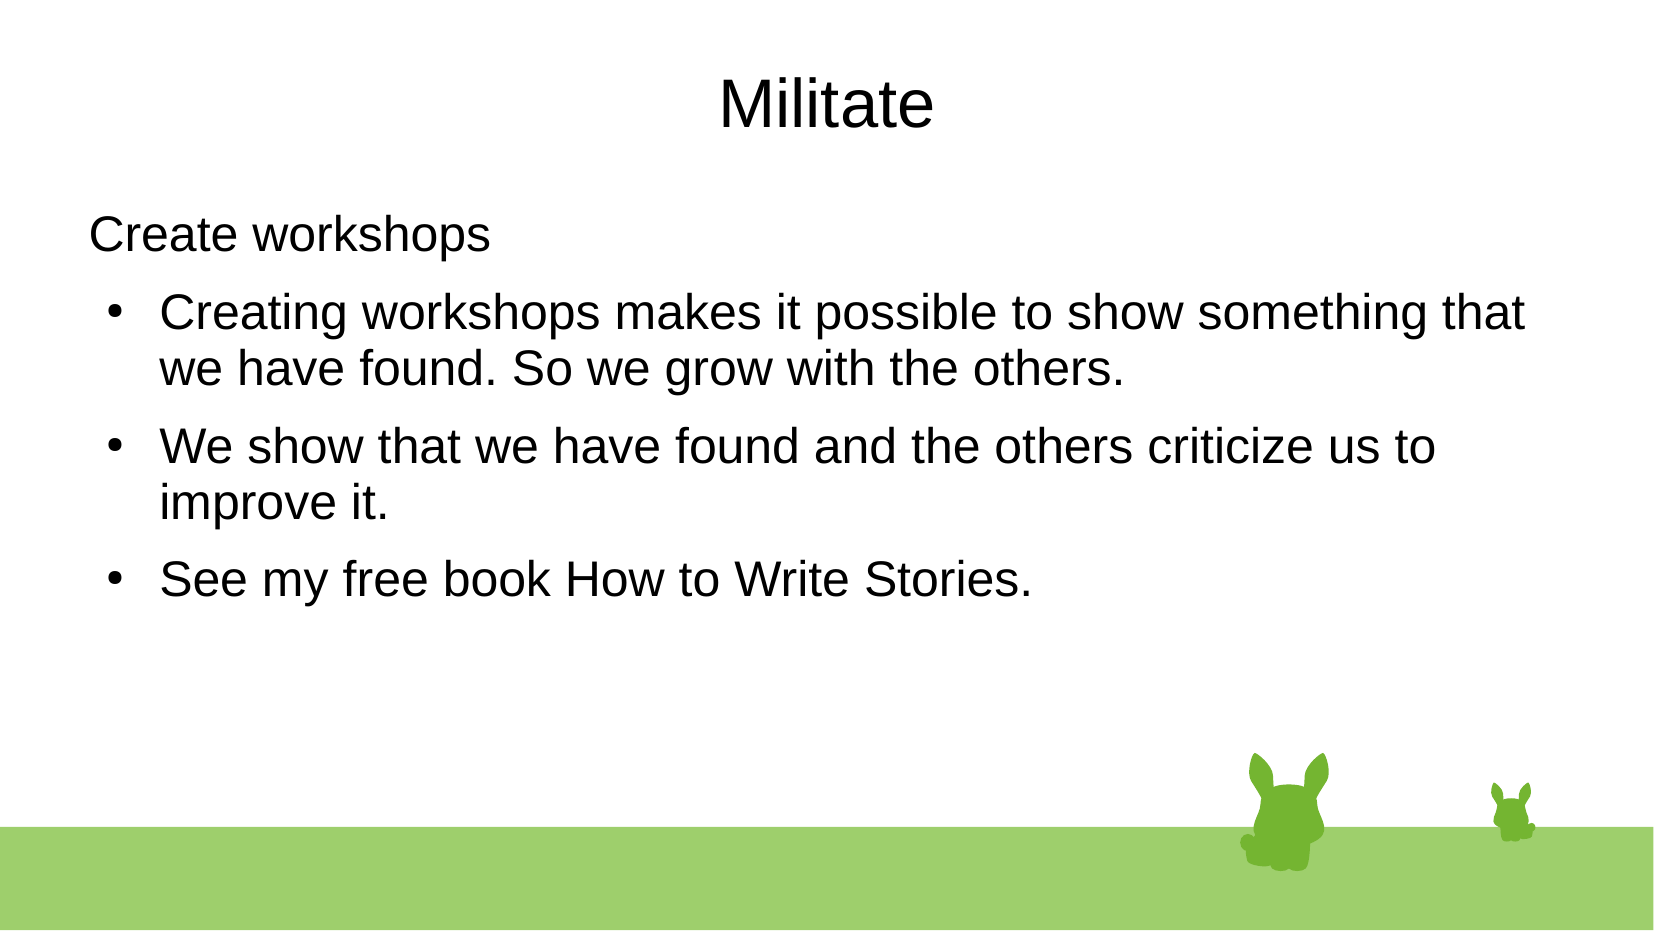

# Militate
Create workshops
Creating workshops makes it possible to show something that we have found. So we grow with the others.
We show that we have found and the others criticize us to improve it.
See my free book How to Write Stories.